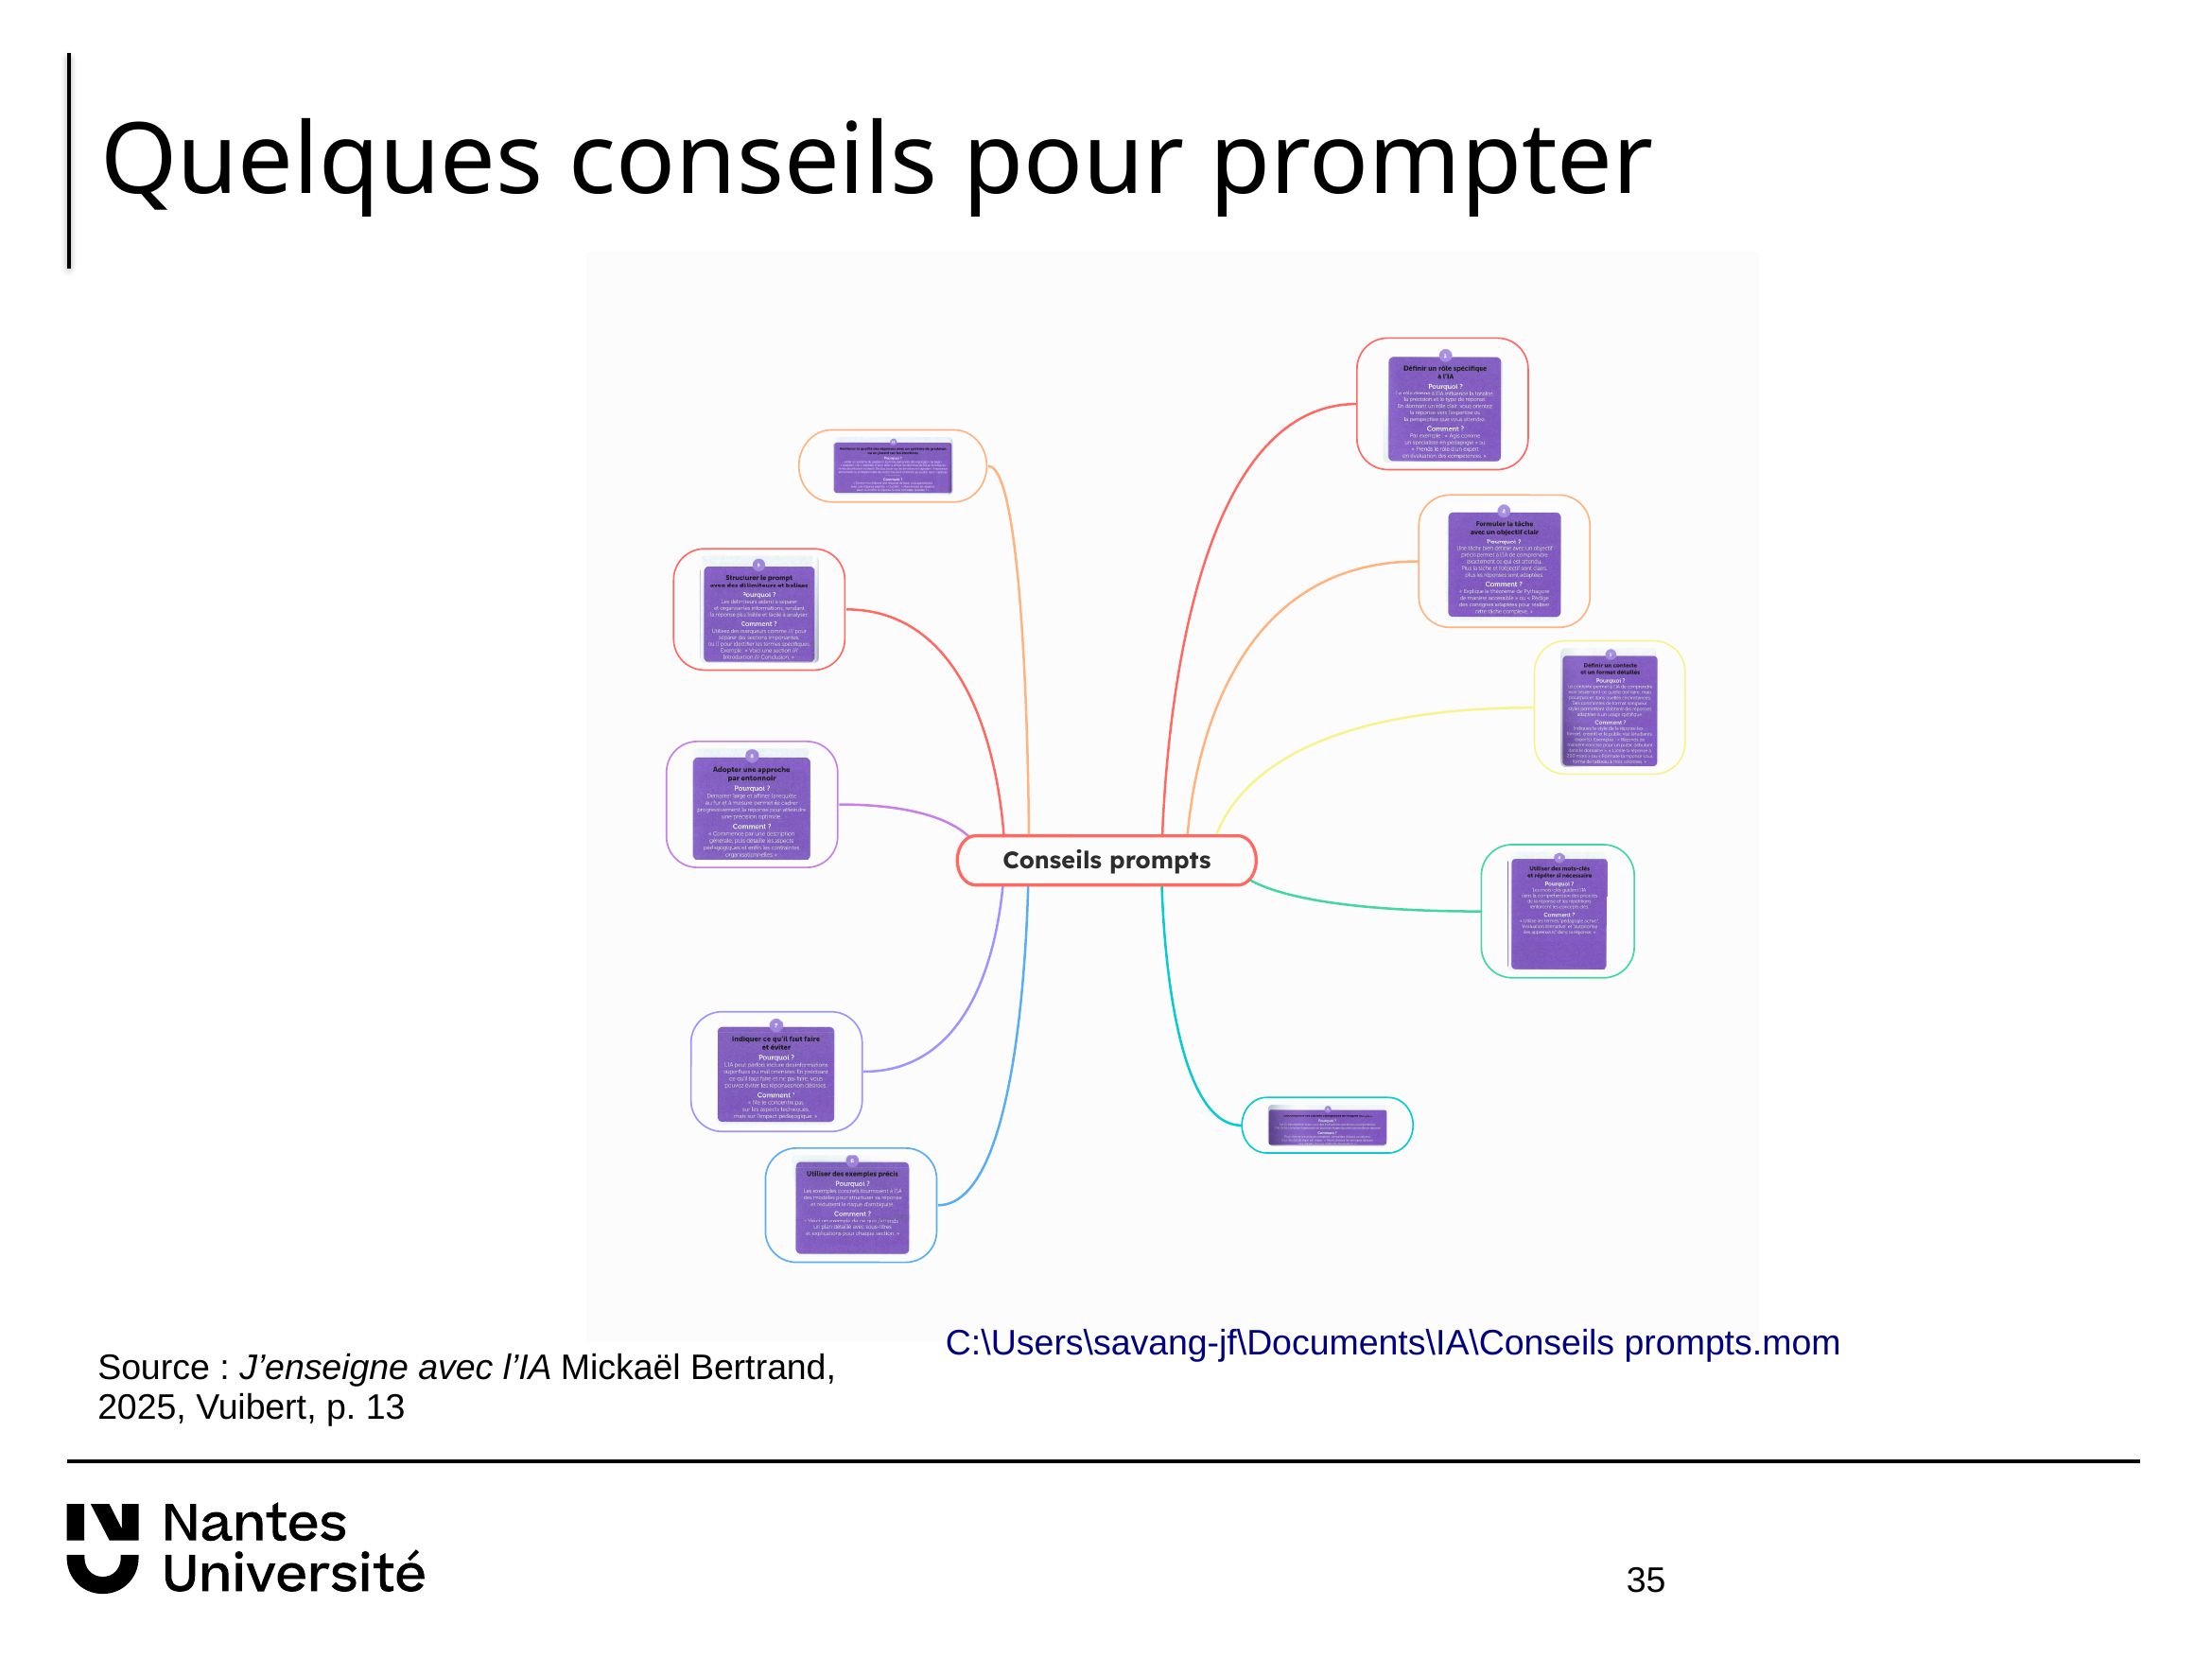

# Quelques conseils pour prompter
C:\Users\savang-jf\Documents\IA\Conseils prompts.mom
Source : J’enseigne avec l’IA Mickaël Bertrand, 2025, Vuibert, p. 13